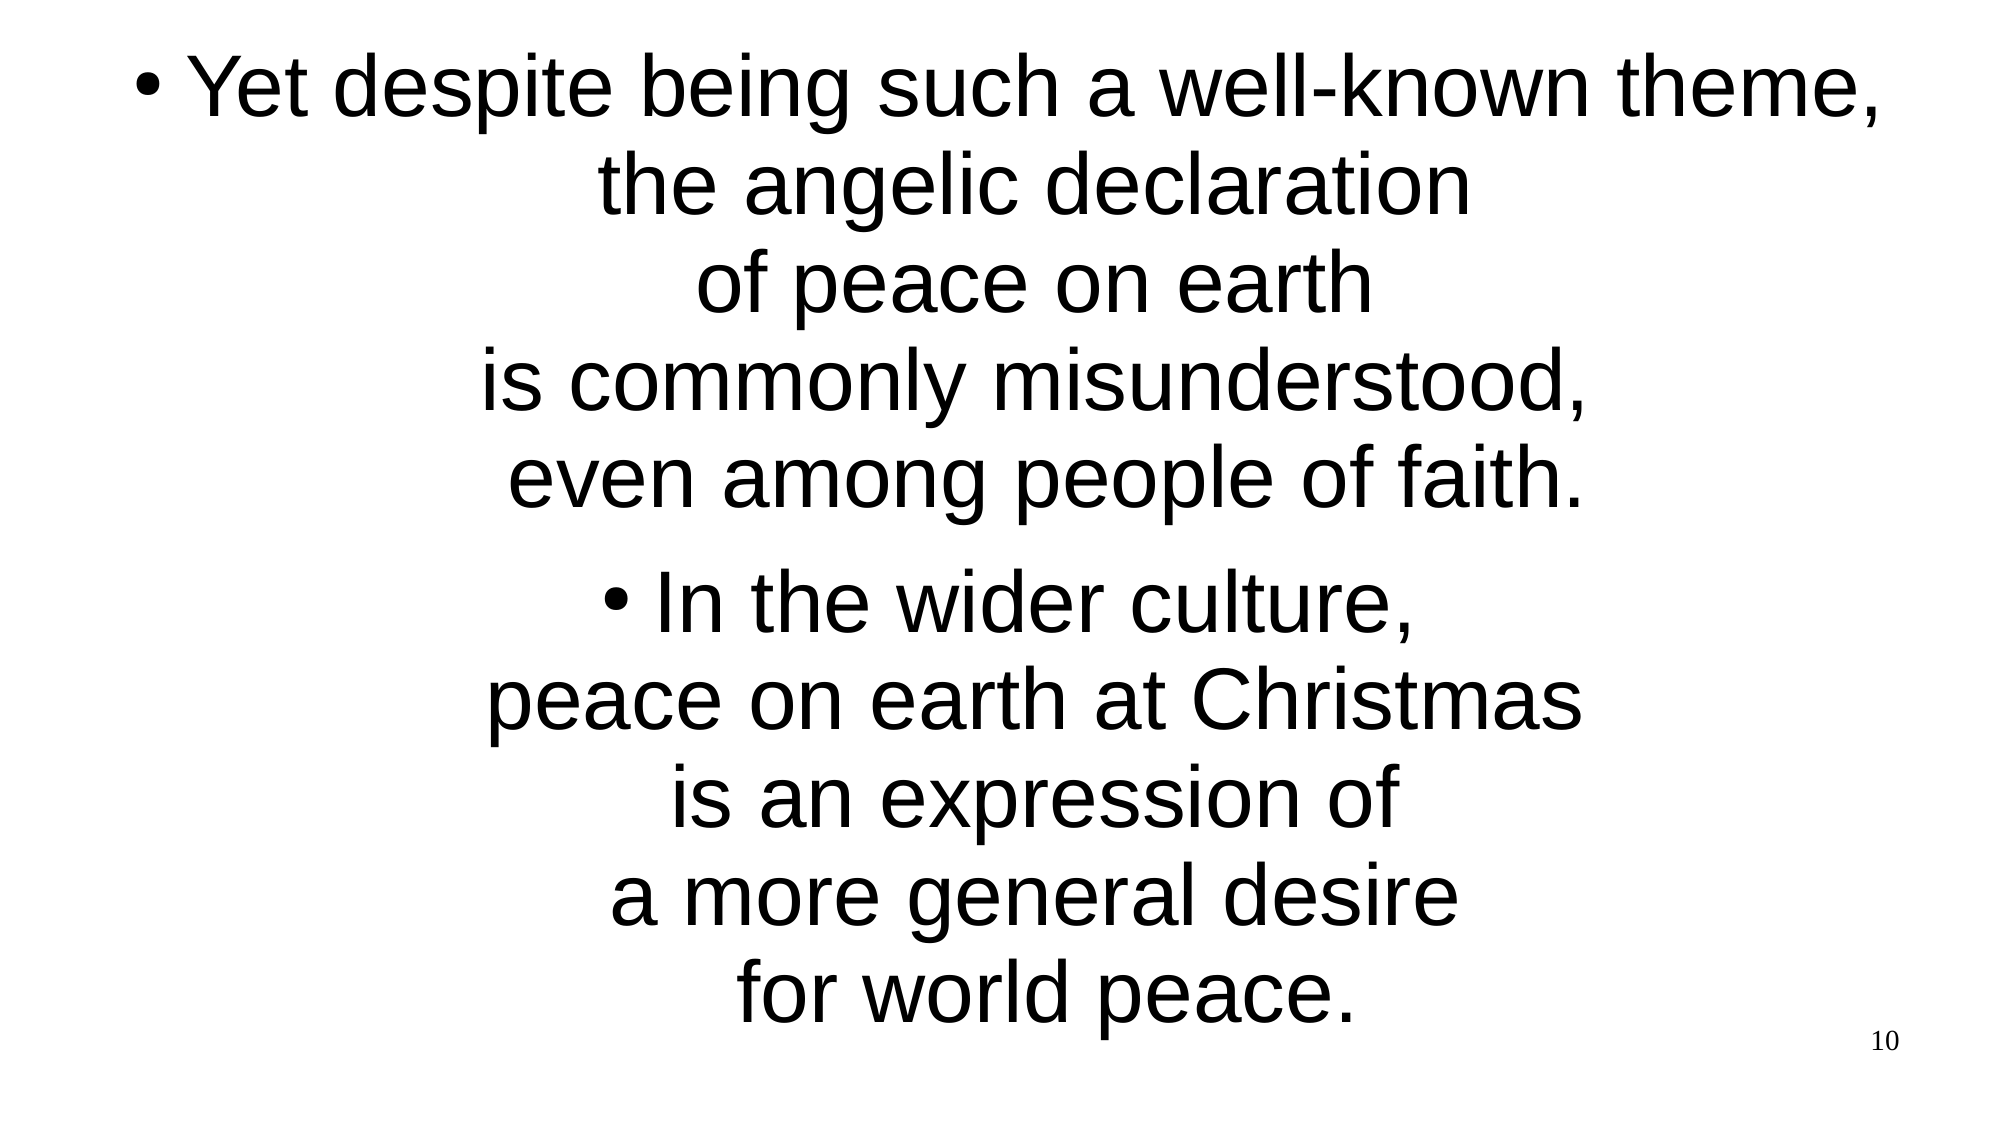

# Yet despite being such a well-known theme, the angelic declaration of peace on earth is commonly misunderstood, even among people of faith.
In the wider culture,
peace on earth at Christmas
is an expression of
a more general desire
for world peace.
10